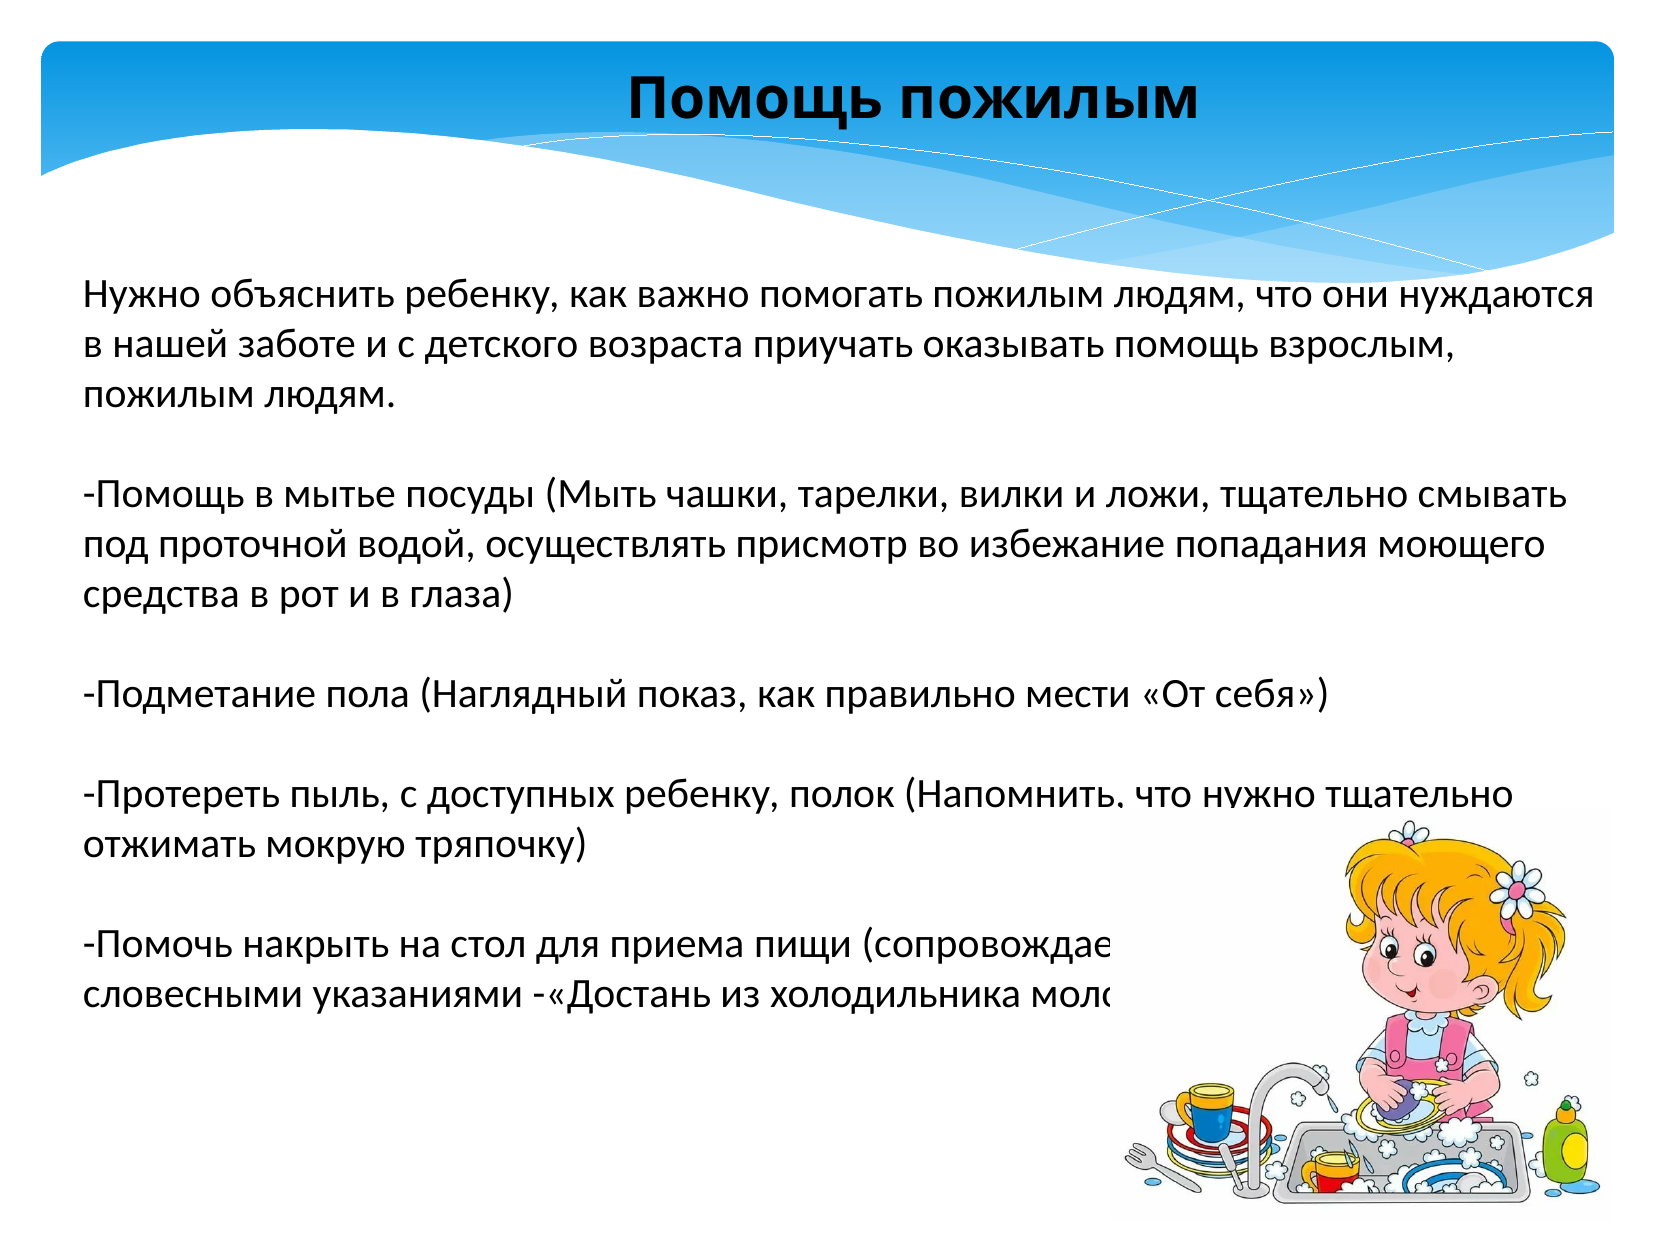

Помощь пожилым
Нужно объяснить ребенку, как важно помогать пожилым людям, что они нуждаются в нашей заботе и с детского возраста приучать оказывать помощь взрослым, пожилым людям.
-Помощь в мытье посуды (Мыть чашки, тарелки, вилки и ложи, тщательно смывать под проточной водой, осуществлять присмотр во избежание попадания моющего средства в рот и в глаза)
-Подметание пола (Наглядный показ, как правильно мести «От себя»)
-Протереть пыль, с доступных ребенку, полок (Напомнить, что нужно тщательно отжимать мокрую тряпочку)
-Помочь накрыть на стол для приема пищи (сопровождается
словесными указаниями -«Достань из холодильника молоко»)